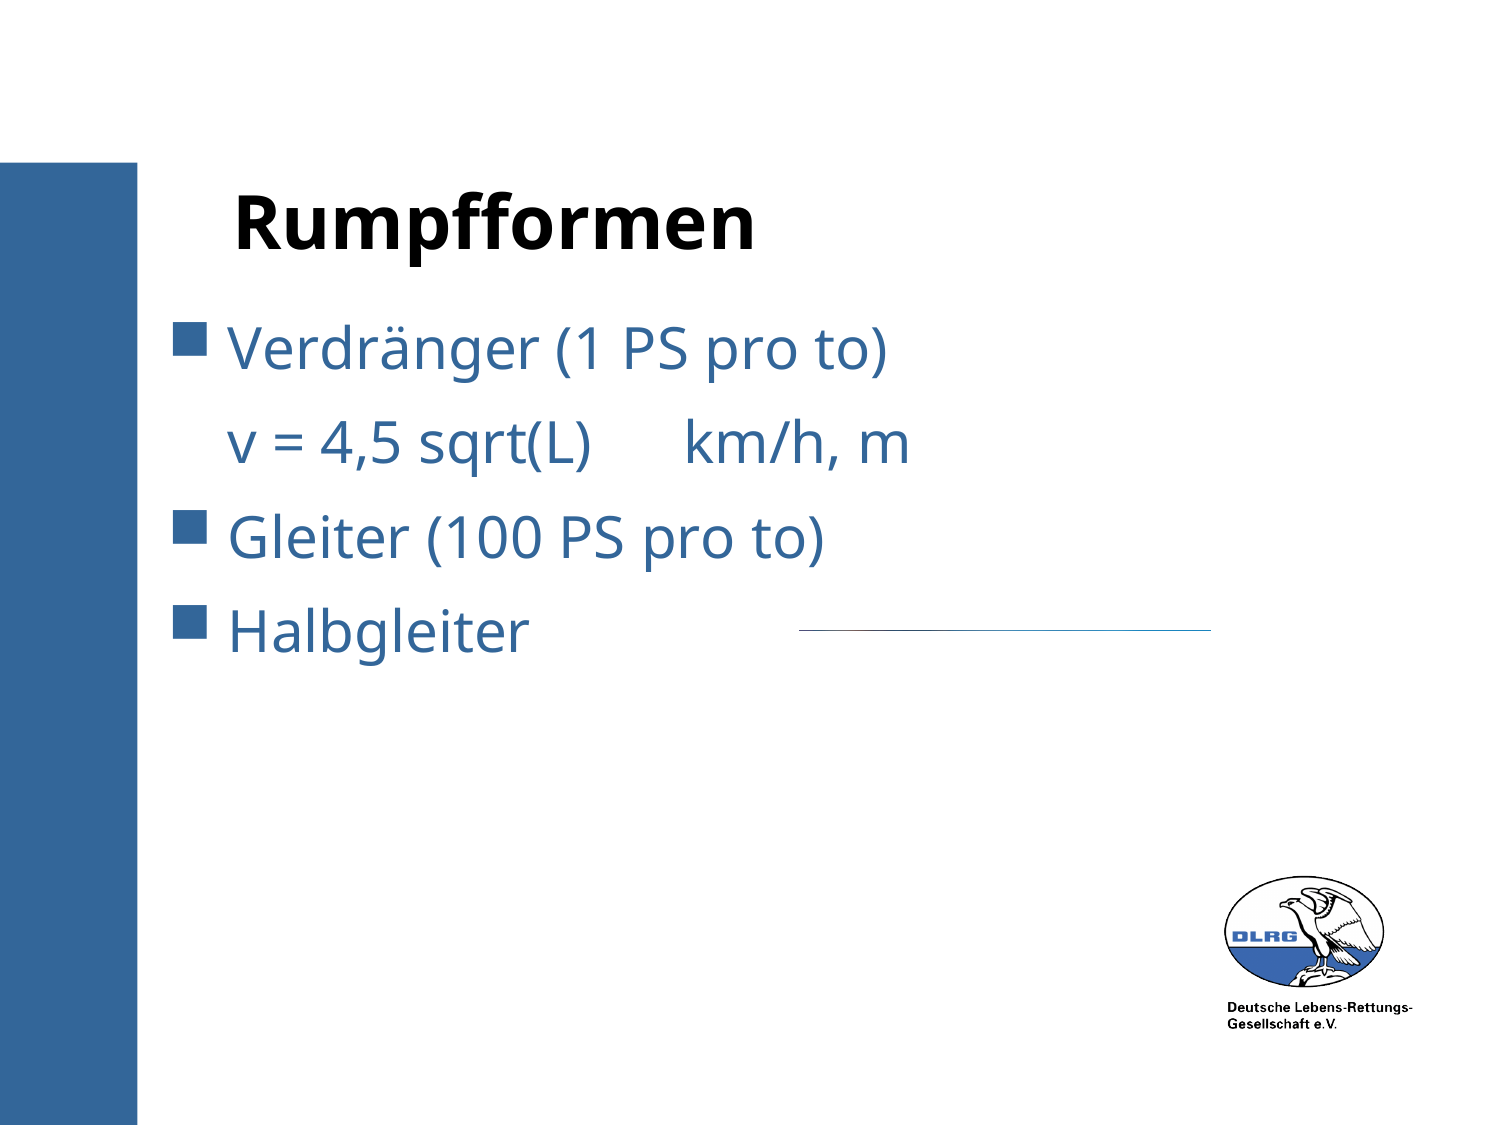

#
Rumpfformen
 Verdränger (1 PS pro to)
 v = 4,5 sqrt(L) km/h, m
 Gleiter (100 PS pro to)
 Halbgleiter